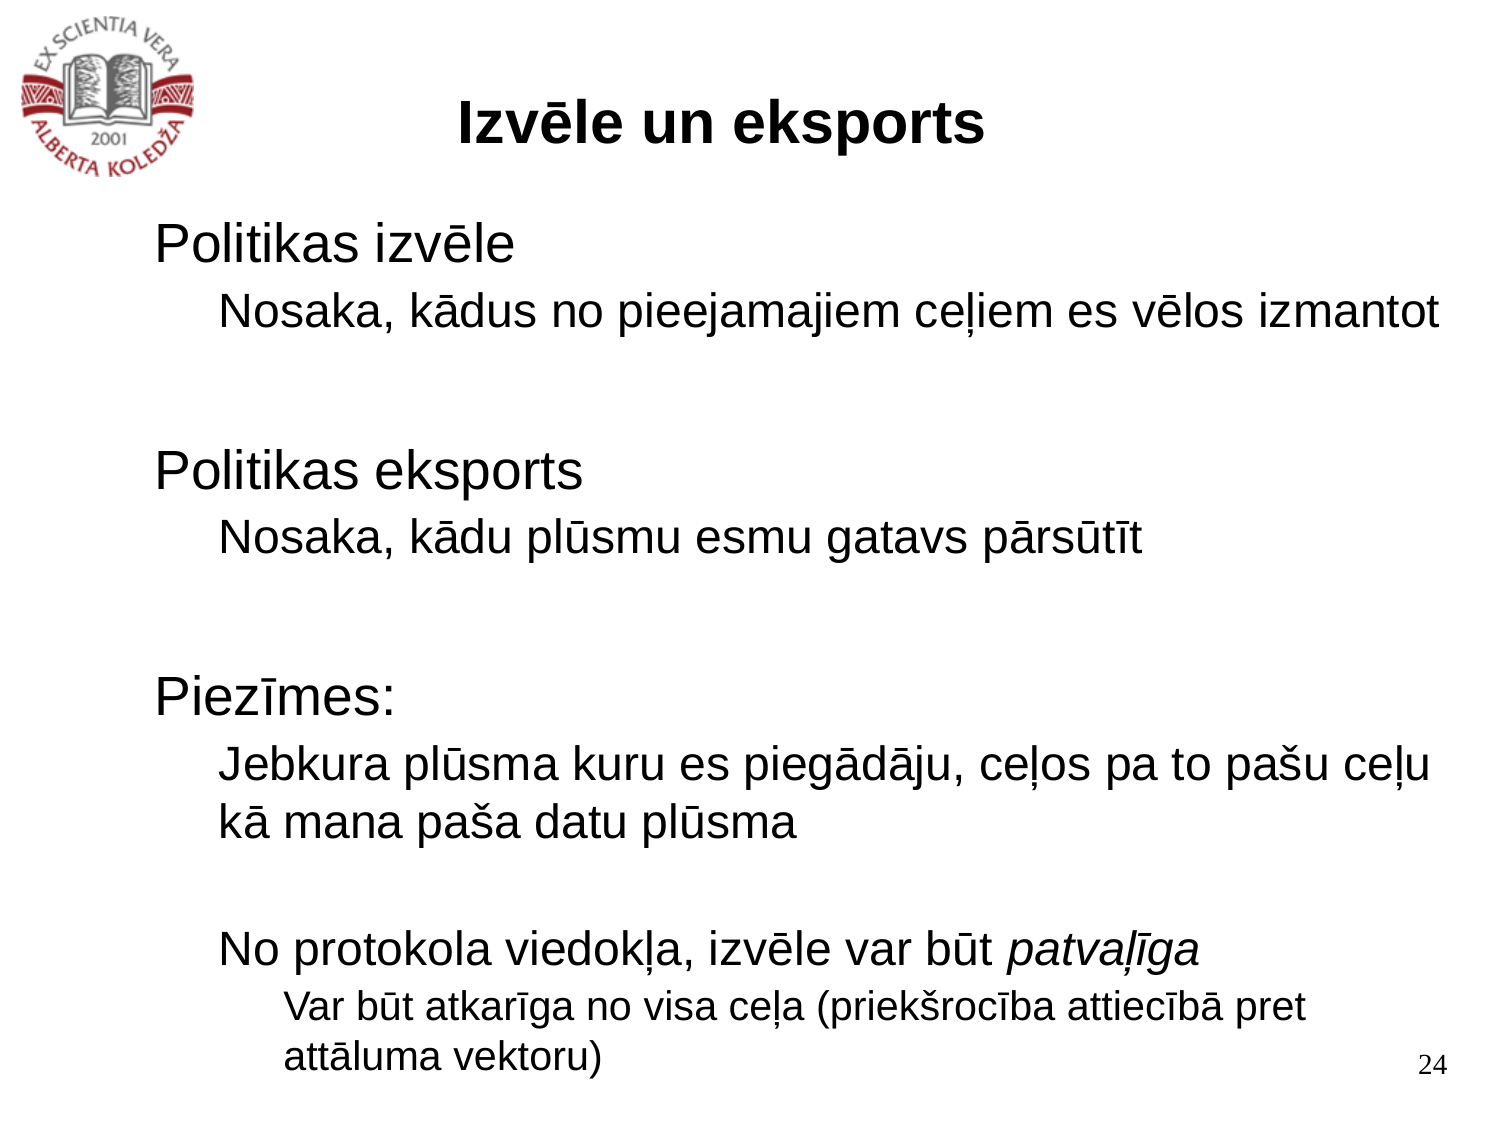

# Izvēle un eksports
Politikas izvēle
Nosaka, kādus no pieejamajiem ceļiem es vēlos izmantot
Politikas eksports
Nosaka, kādu plūsmu esmu gatavs pārsūtīt
Piezīmes:
Jebkura plūsma kuru es piegādāju, ceļos pa to pašu ceļu kā mana paša datu plūsma
No protokola viedokļa, izvēle var būt patvaļīga
Var būt atkarīga no visa ceļa (priekšrocība attiecībā pret attāluma vektoru)